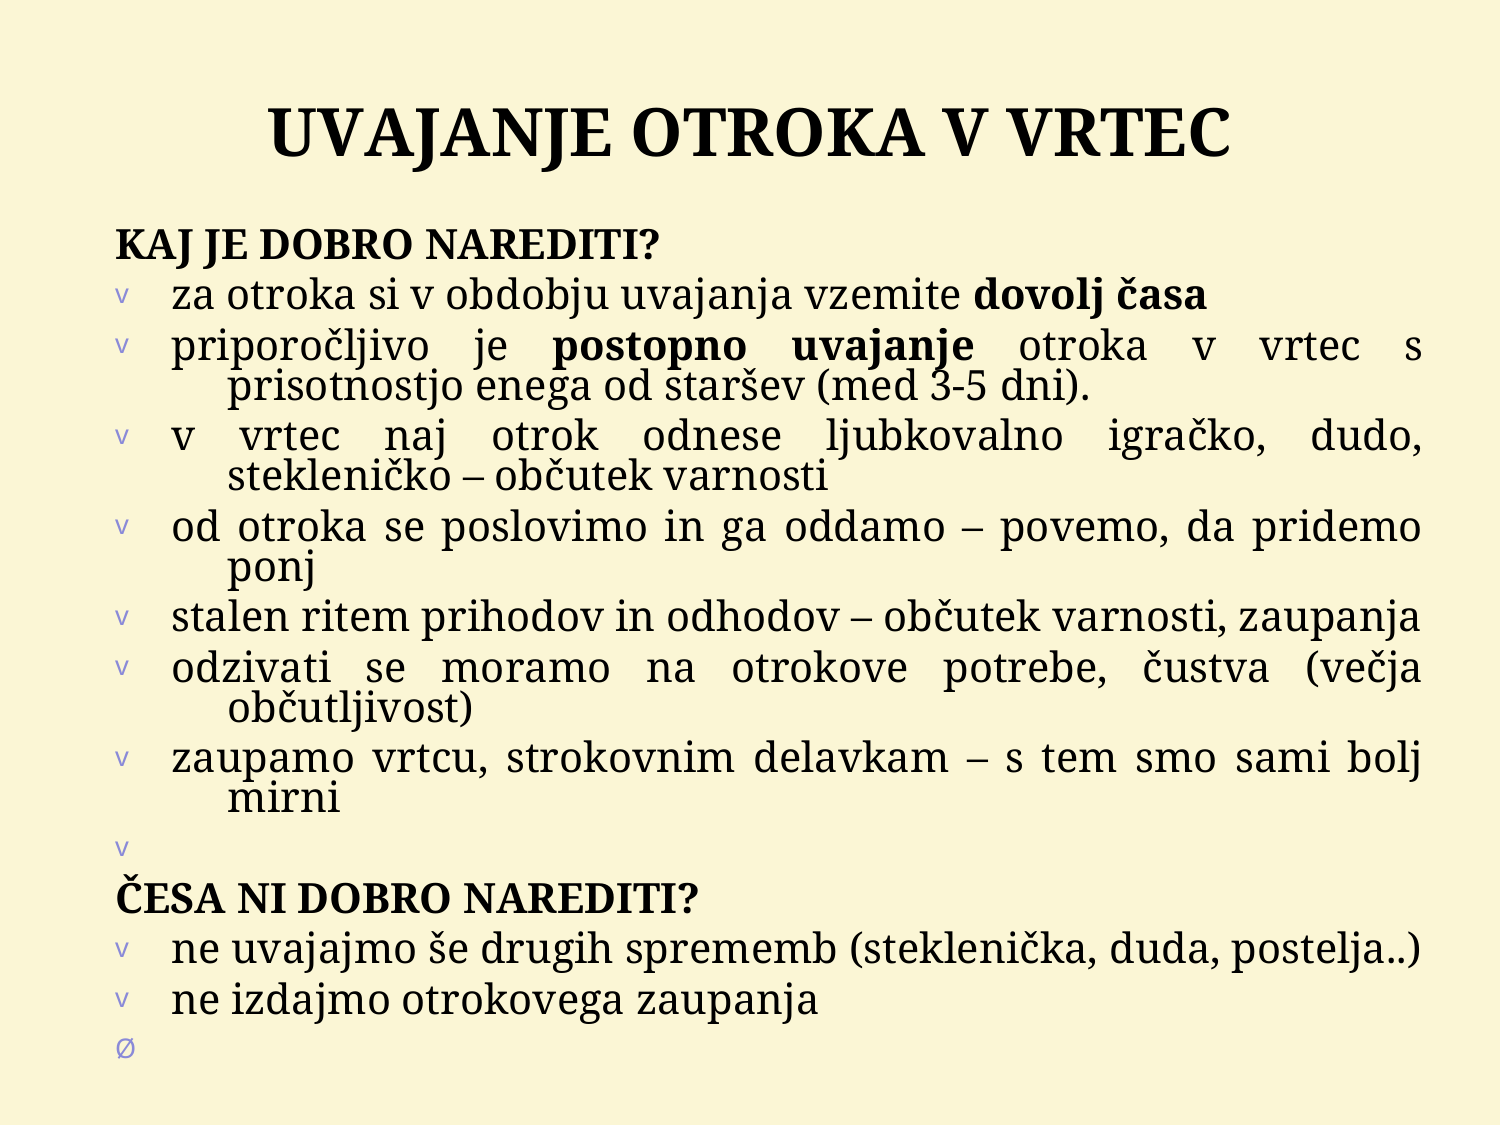

# UVAJANJE OTROKA V VRTEC
KAJ JE DOBRO NAREDITI?
za otroka si v obdobju uvajanja vzemite dovolj časa
priporočljivo je postopno uvajanje otroka v vrtec s prisotnostjo enega od staršev (med 3-5 dni).
v vrtec naj otrok odnese ljubkovalno igračko, dudo, stekleničko – občutek varnosti
od otroka se poslovimo in ga oddamo – povemo, da pridemo ponj
stalen ritem prihodov in odhodov – občutek varnosti, zaupanja
odzivati se moramo na otrokove potrebe, čustva (večja občutljivost)
zaupamo vrtcu, strokovnim delavkam – s tem smo sami bolj mirni
ČESA NI DOBRO NAREDITI?
ne uvajajmo še drugih sprememb (steklenička, duda, postelja..)
ne izdajmo otrokovega zaupanja